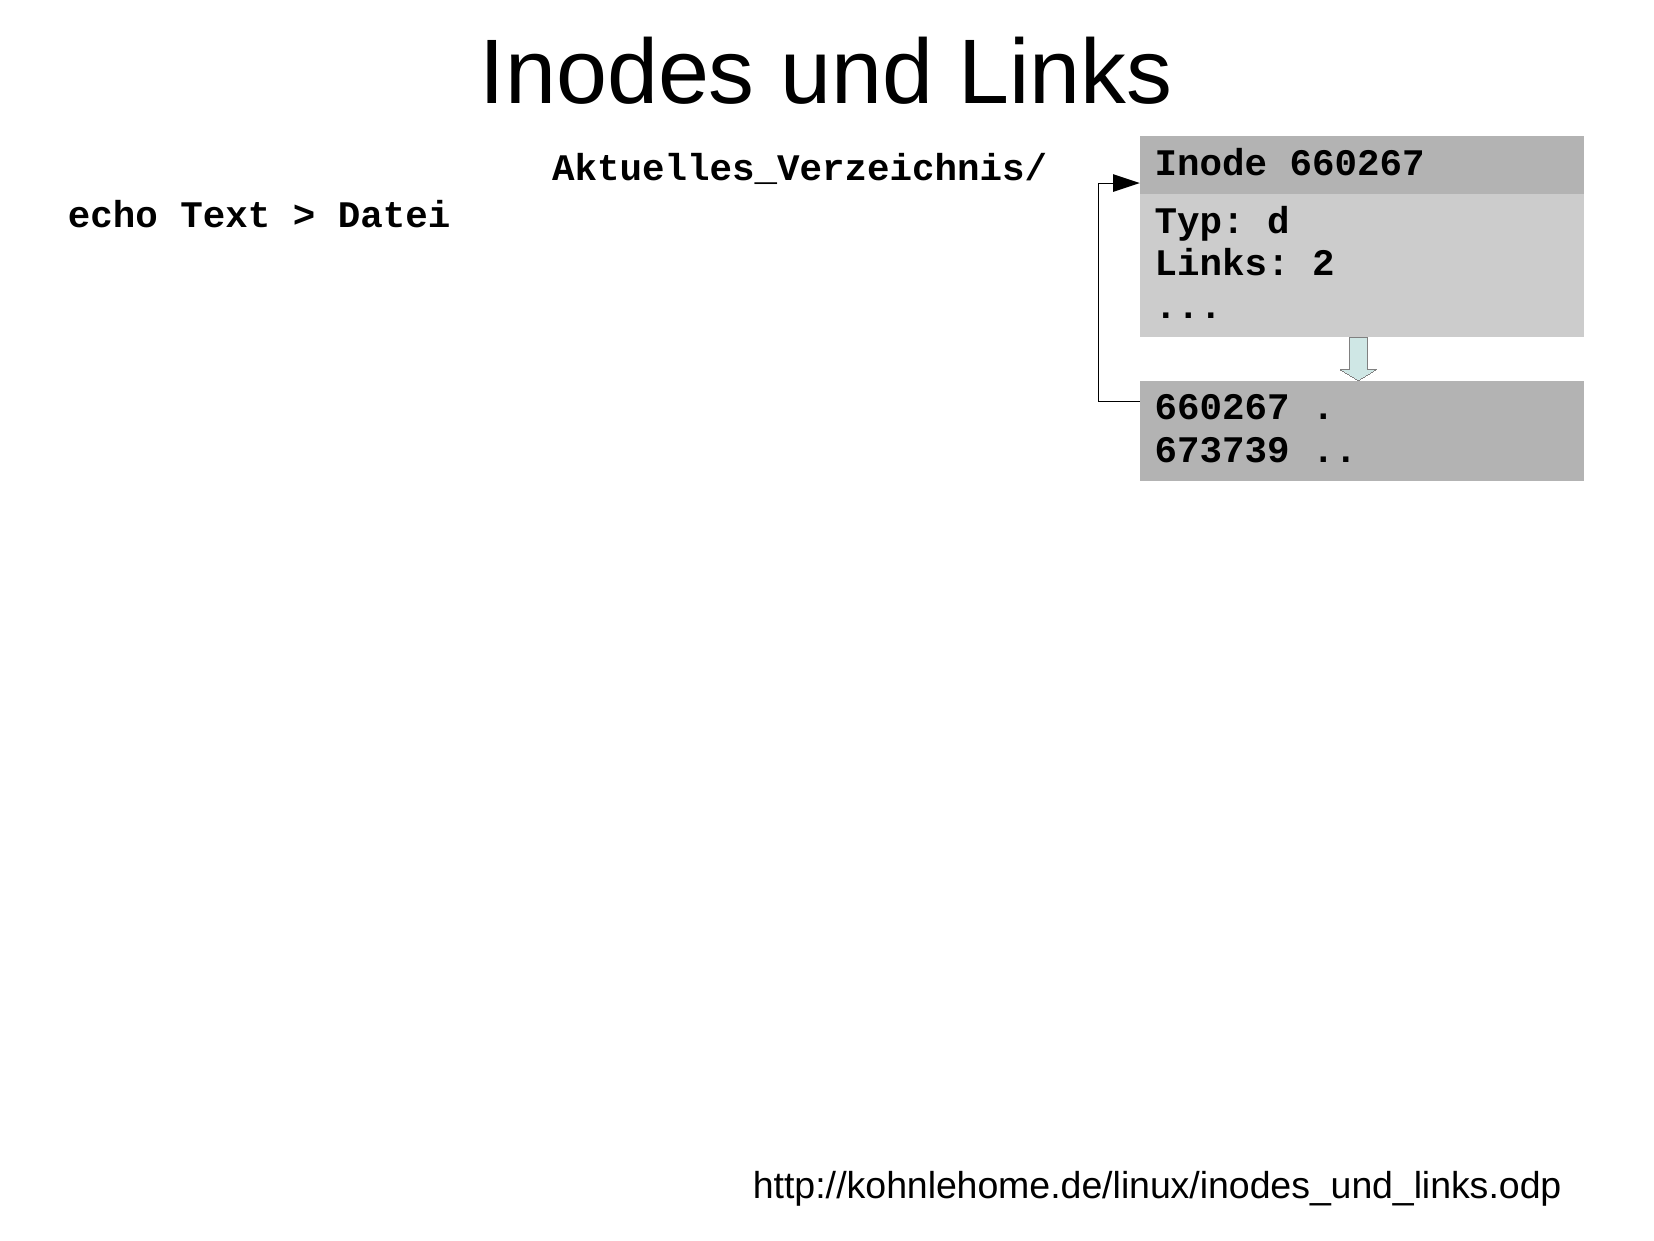

# Inodes und Links
| Inode 660267 |
| --- |
| Typ: d Links: 2 ... |
Aktuelles_Verzeichnis/
echo Text > Datei
| 660267 . 673739 .. |
| --- |
http://kohnlehome.de/linux/inodes_und_links.odp